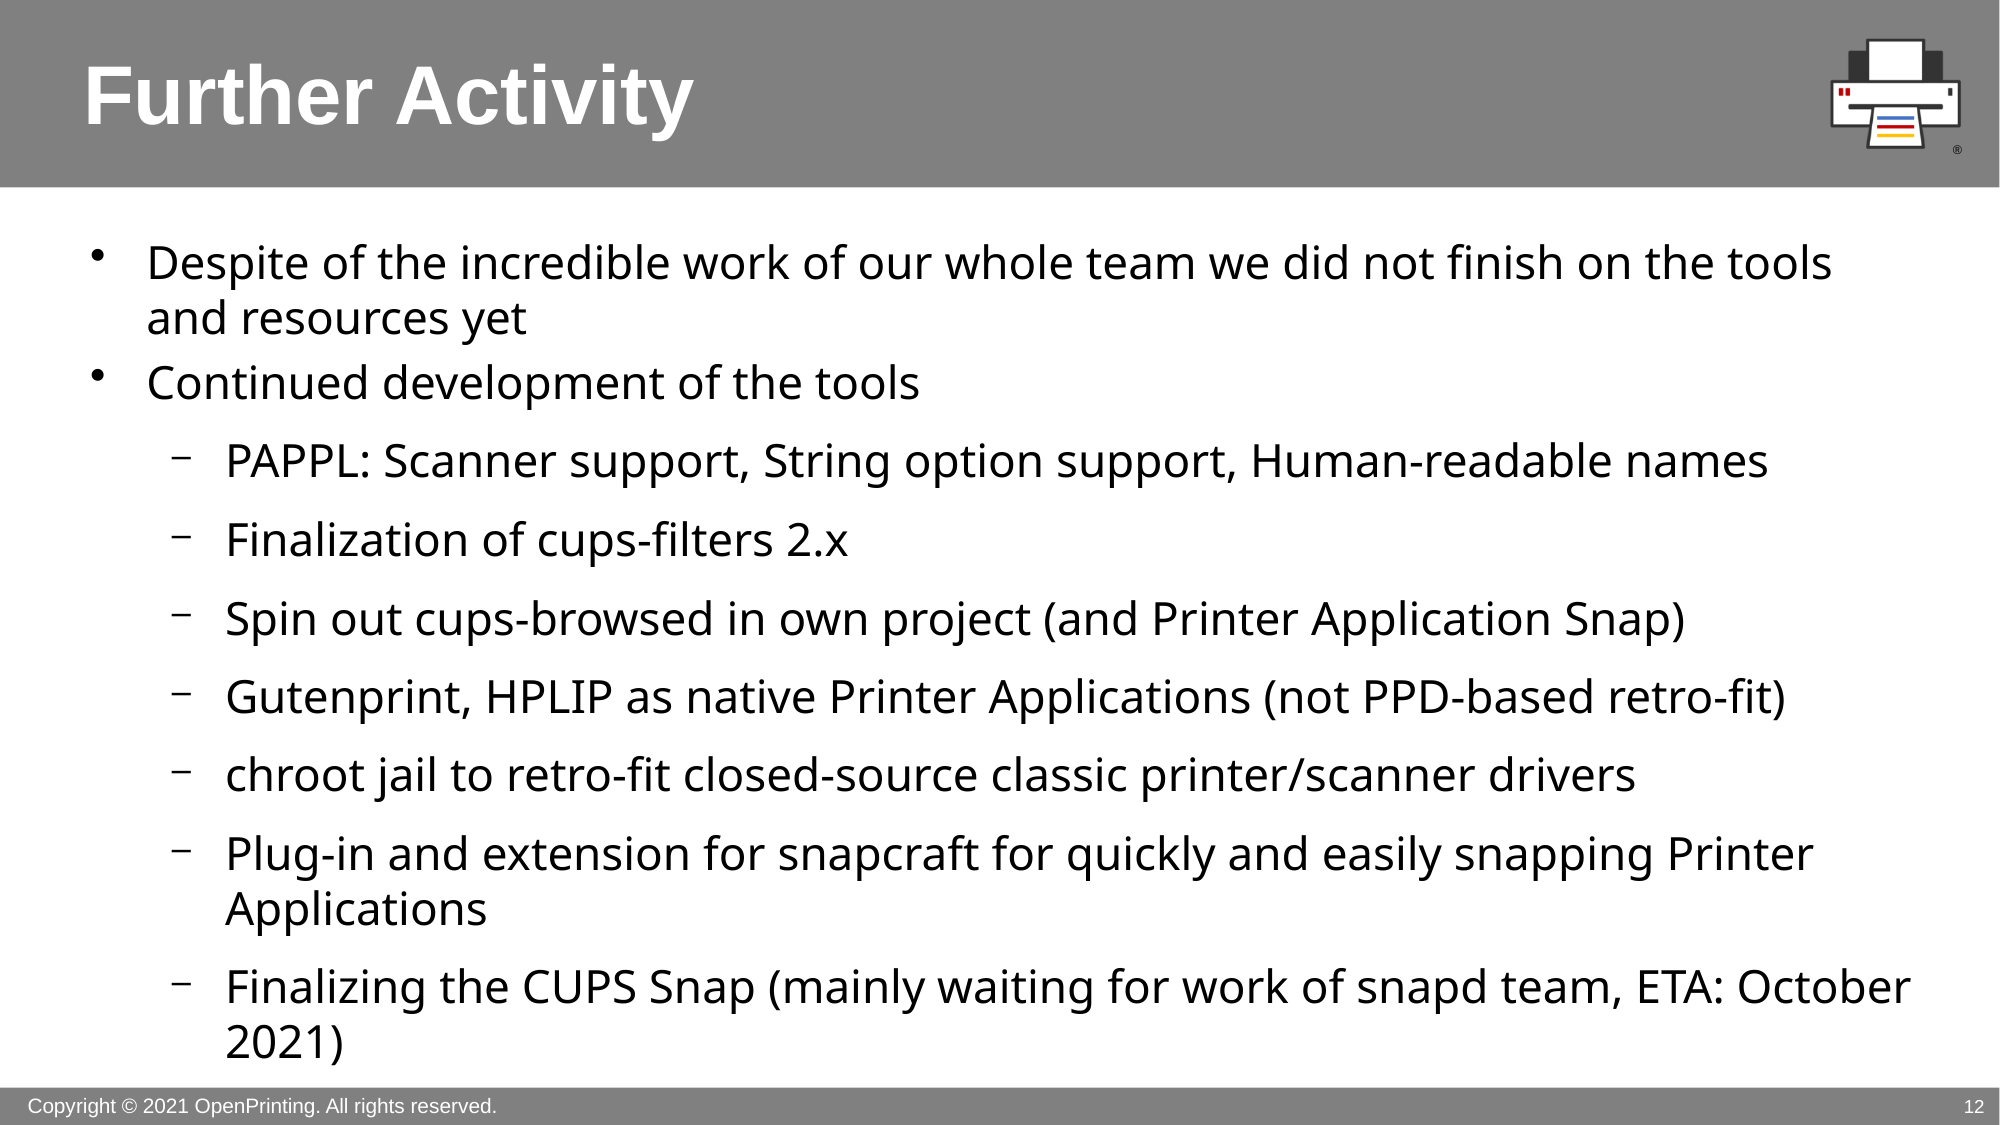

Further Activity
# Despite of the incredible work of our whole team we did not finish on the tools and resources yet
Continued development of the tools
PAPPL: Scanner support, String option support, Human-readable names
Finalization of cups-filters 2.x
Spin out cups-browsed in own project (and Printer Application Snap)
Gutenprint, HPLIP as native Printer Applications (not PPD-based retro-fit)
chroot jail to retro-fit closed-source classic printer/scanner drivers
Plug-in and extension for snapcraft for quickly and easily snapping Printer Applications
Finalizing the CUPS Snap (mainly waiting for work of snapd team, ETA: October 2021)